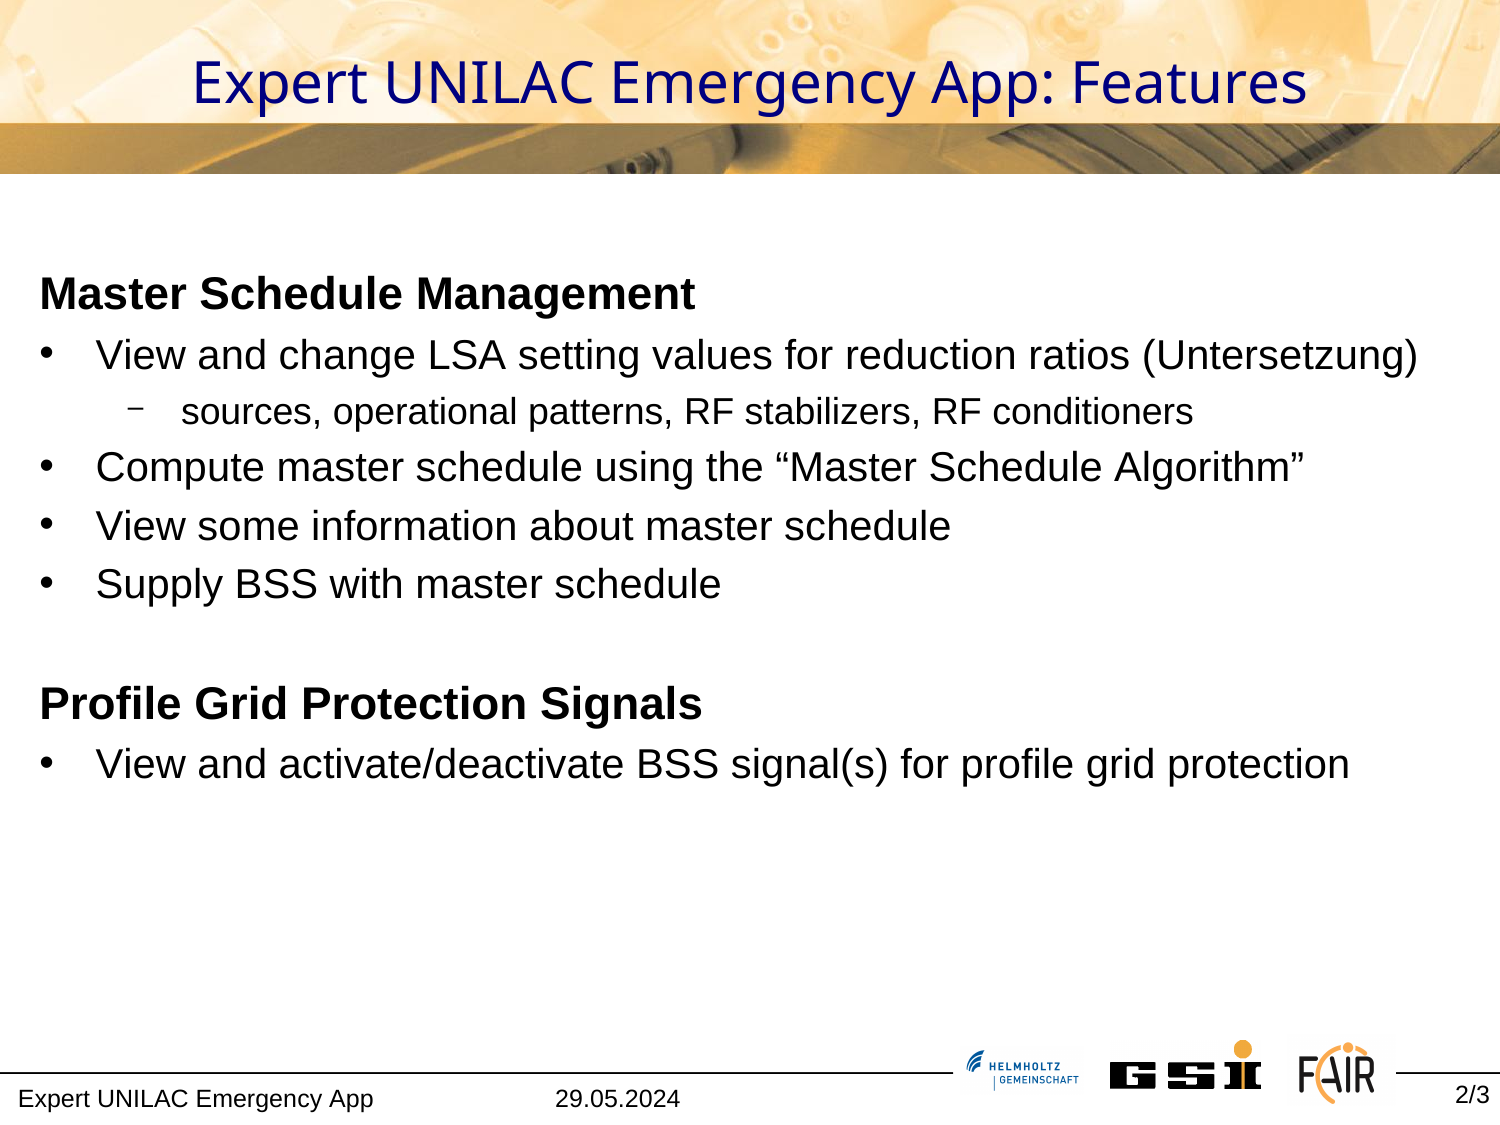

Expert UNILAC Emergency App: Features
# Master Schedule Management
View and change LSA setting values for reduction ratios (Untersetzung)
sources, operational patterns, RF stabilizers, RF conditioners
Compute master schedule using the “Master Schedule Algorithm”
View some information about master schedule
Supply BSS with master schedule
Profile Grid Protection Signals
View and activate/deactivate BSS signal(s) for profile grid protection